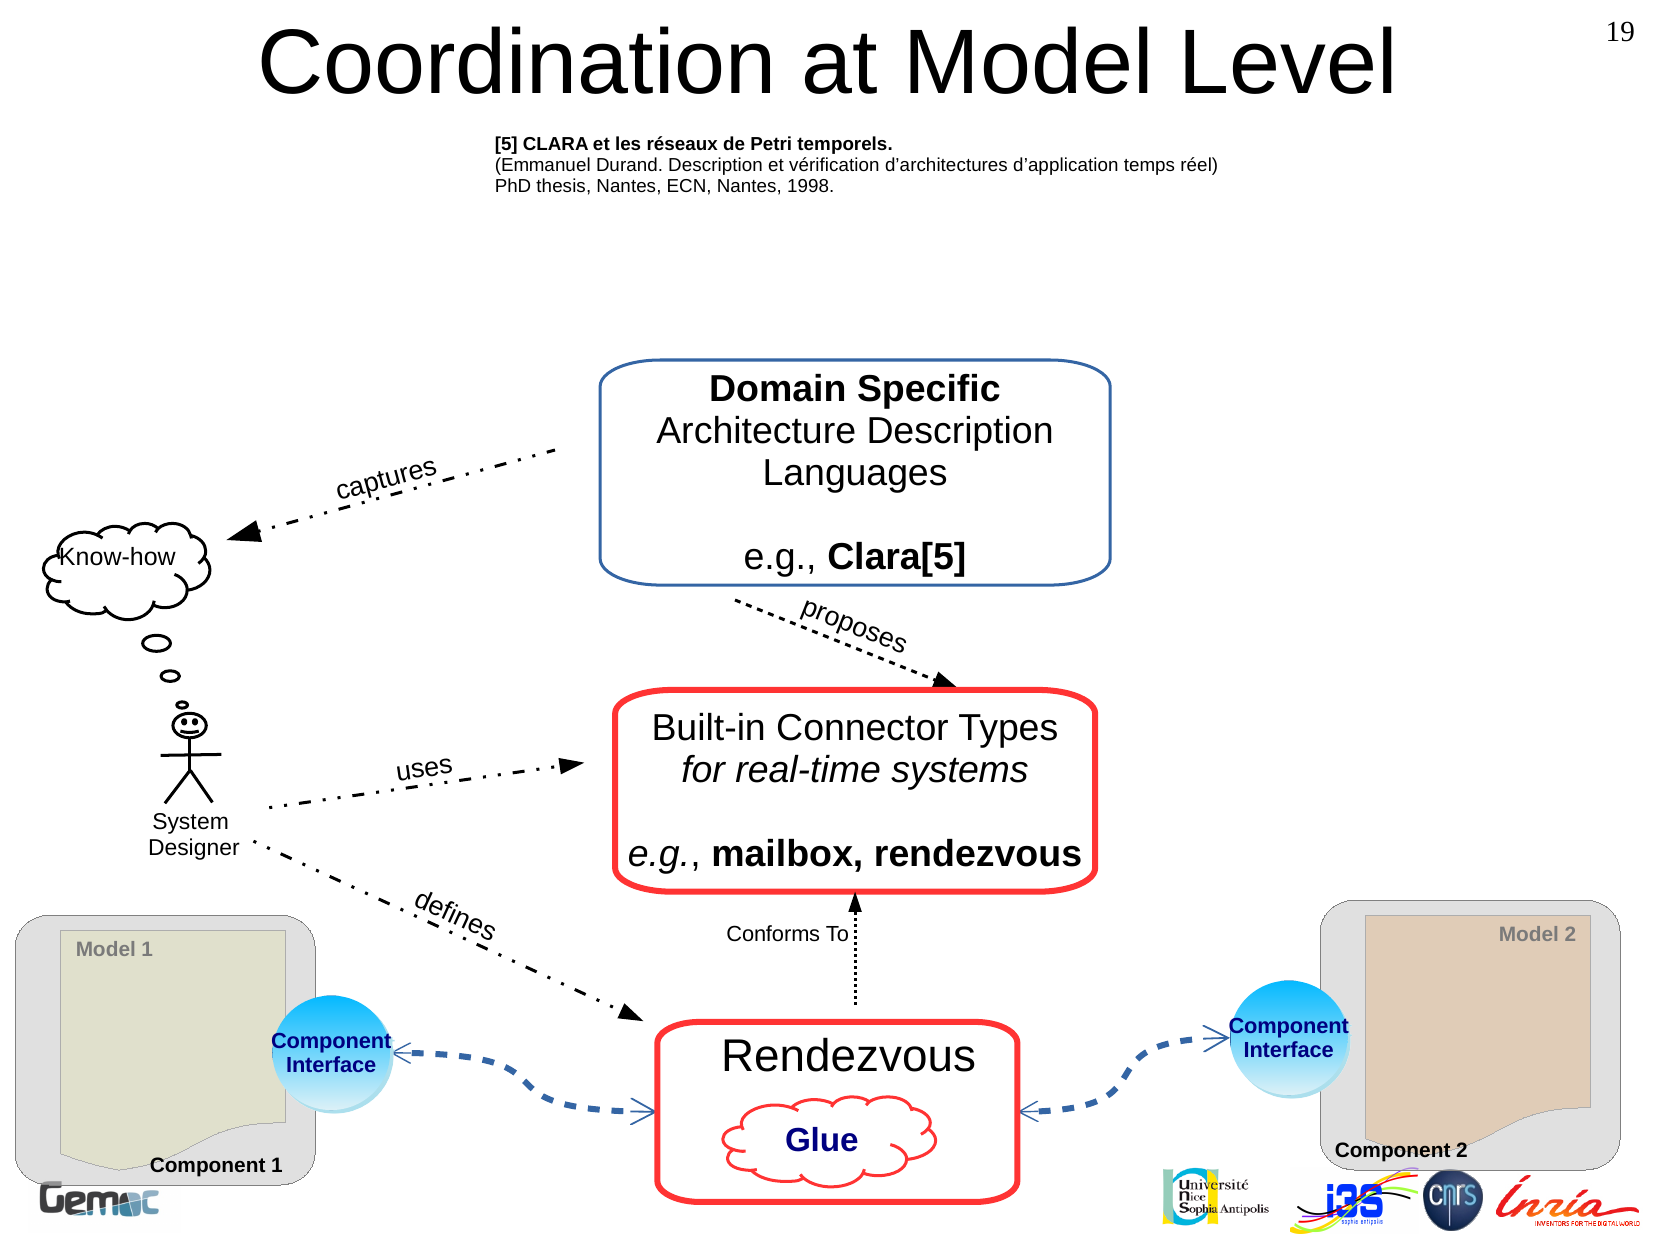

# Coordination at Model Level
19
[5] CLARA et les réseaux de Petri temporels.
(Emmanuel Durand. Description et vérification d’architectures d’application temps réel)
PhD thesis, Nantes, ECN, Nantes, 1998.
Domain Specific
Architecture Description
Languages
e.g., Clara[5]
captures
Know-how
proposes
Built-in Connector Types
for real-time systems
e.g., mailbox, rendezvous
uses
System
Designer
defines
Conforms To
Model 2
Model 1
Component
Interface
Component
Interface
Rendezvous
Glue
Component 2
Component 1
Language 2
Language 2
Language 2
Language 2
Language 2
Language 2
 generates
 generates
 generates
 generates
 generates
 generates
Conforms to
Conforms to
Conforms to
Conforms to
Conforms to
Conforms to
System
Designer
System
Designer
System
Designer
System
Designer
System
Designer
System
Designer
defines
defines
defines
defines
defines
defines
Model 1
Model 2
Model 3
Model 1
Model 2
Model 3
Model 1
Model 2
Model 3
Model 1
Model 2
Model 3
Model 1
Model 2
Model 3
Model 1
Model 2
Model 3
 Coordination
/
Communication
 Coordination
/
Communication
 Coordination
/
Communication
 Coordination
/
Communication
 Coordination
/
Communication
 Coordination
/
Communication
Model A
Model B
Model B
Model A
Model B
Model B
Model A
Model B
Model B
Model A
Model B
Model B
Model A
Model B
Model B
Model A
Model B
Model B